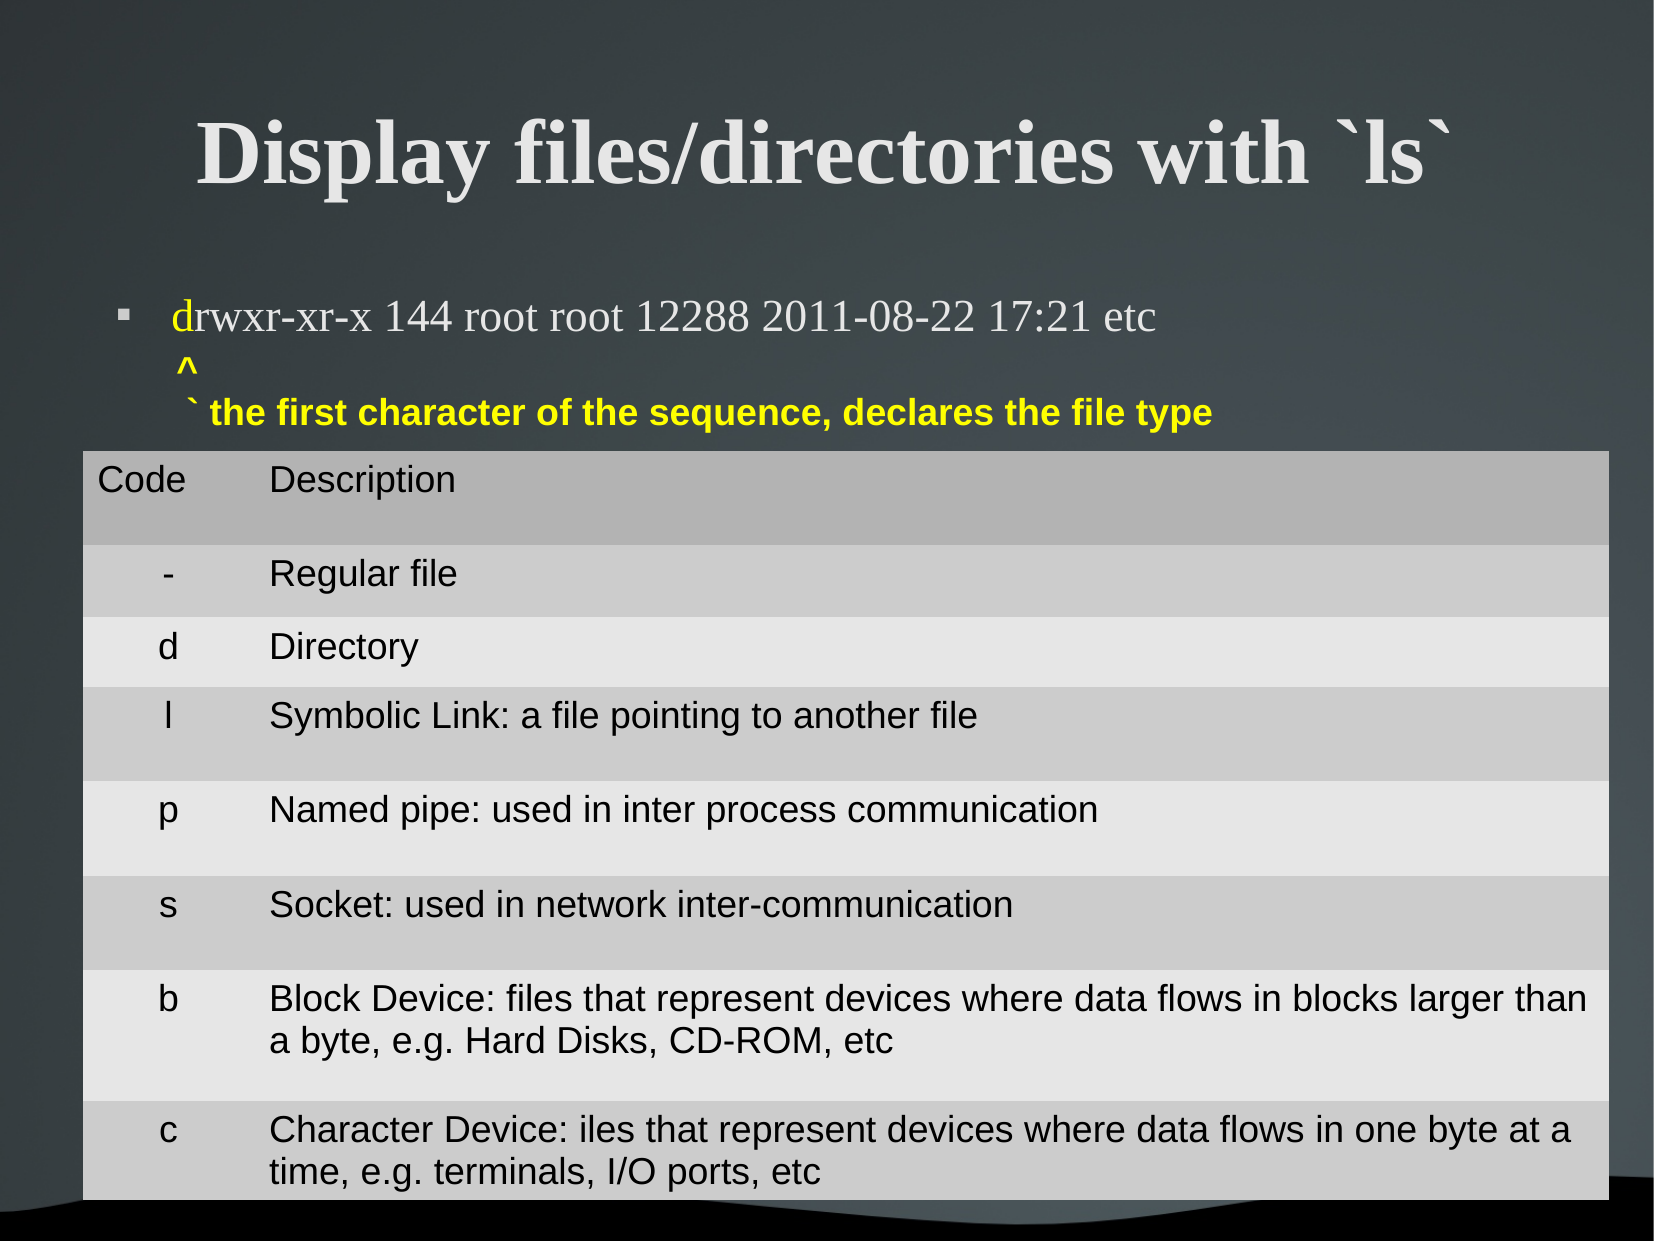

Display files/directories with `ls`
# drwxr-xr-x 144 root root 12288 2011-08-22 17:21 etc
^
 ` the first character of the sequence, declares the file type
| Code | Description |
| --- | --- |
| - | Regular file |
| d | Directory |
| l | Symbolic Link: a file pointing to another file |
| p | Named pipe: used in inter process communication |
| s | Socket: used in network inter-communication |
| b | Block Device: files that represent devices where data flows in blocks larger than a byte, e.g. Hard Disks, CD-ROM, etc |
| c | Character Device: iles that represent devices where data flows in one byte at a time, e.g. terminals, I/O ports, etc |